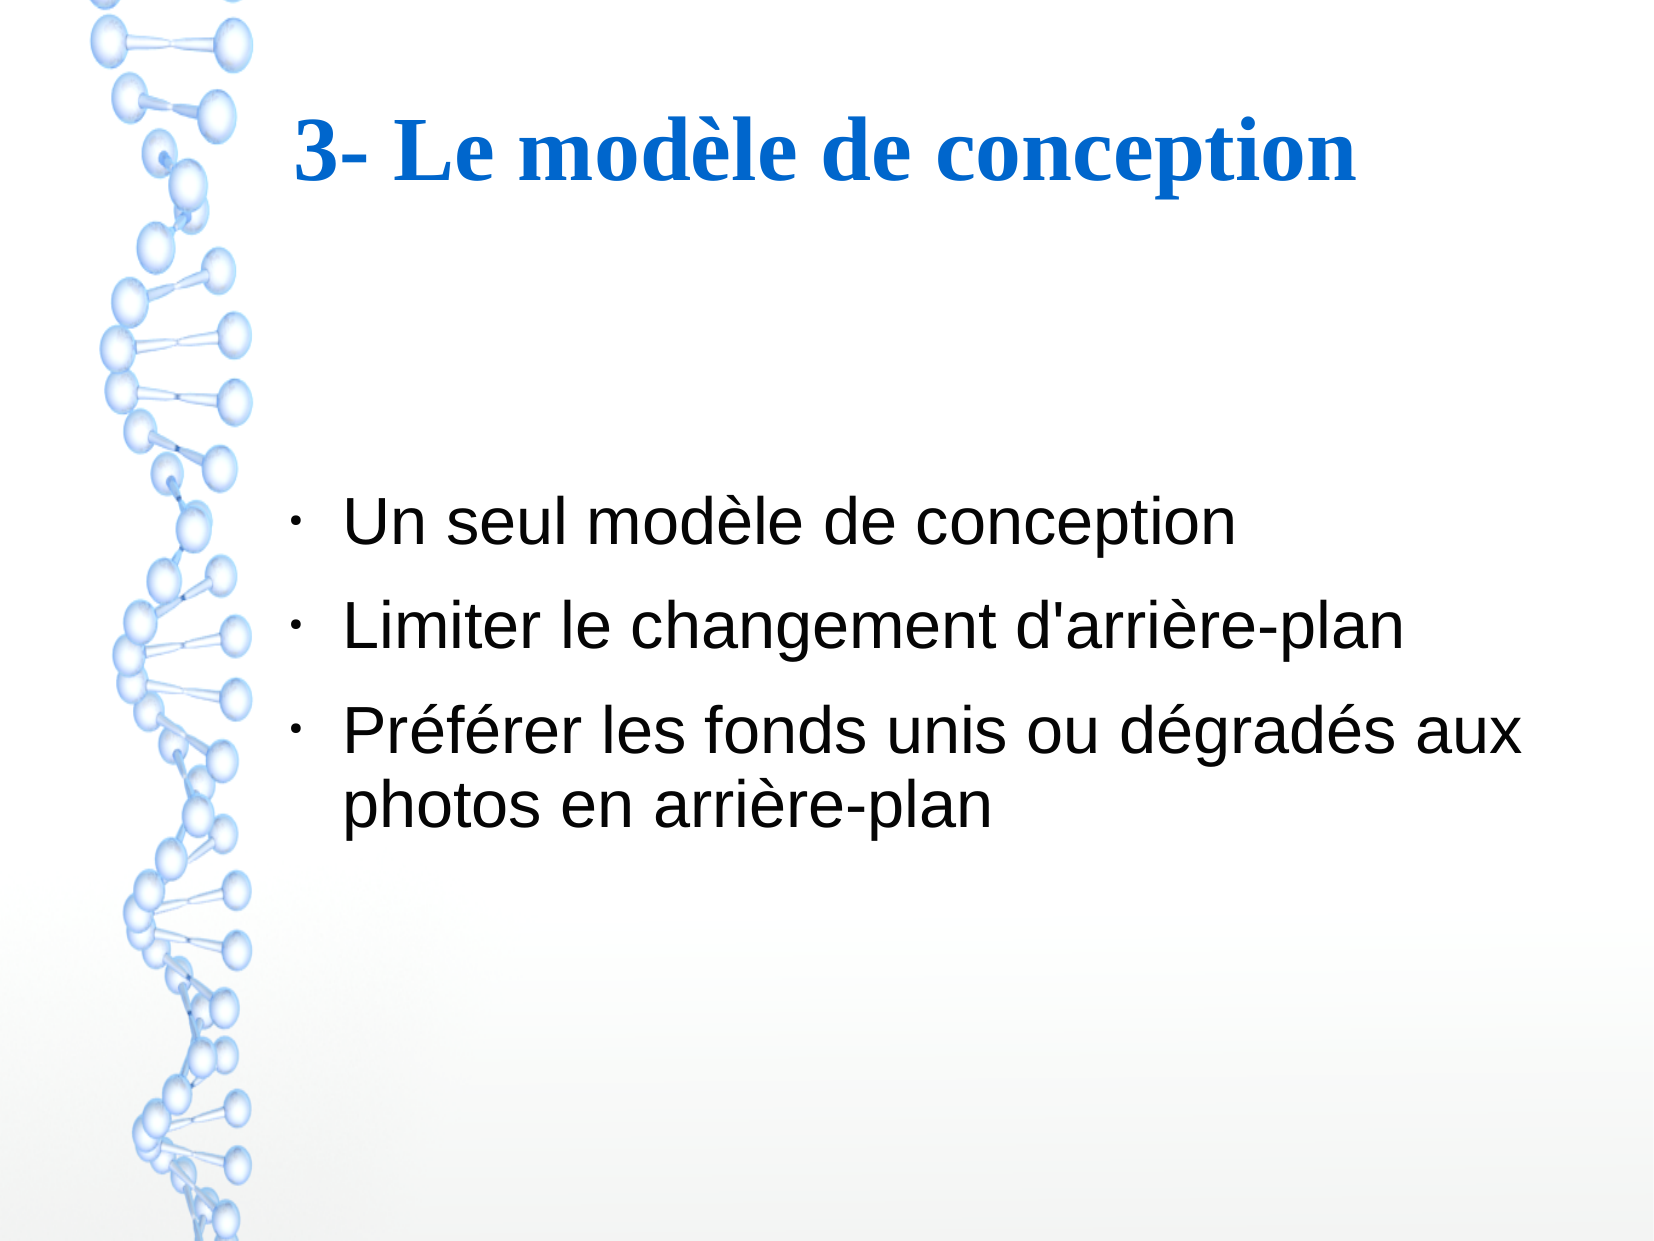

# 3- Le modèle de conception
Un seul modèle de conception
Limiter le changement d'arrière-plan
Préférer les fonds unis ou dégradés aux photos en arrière-plan